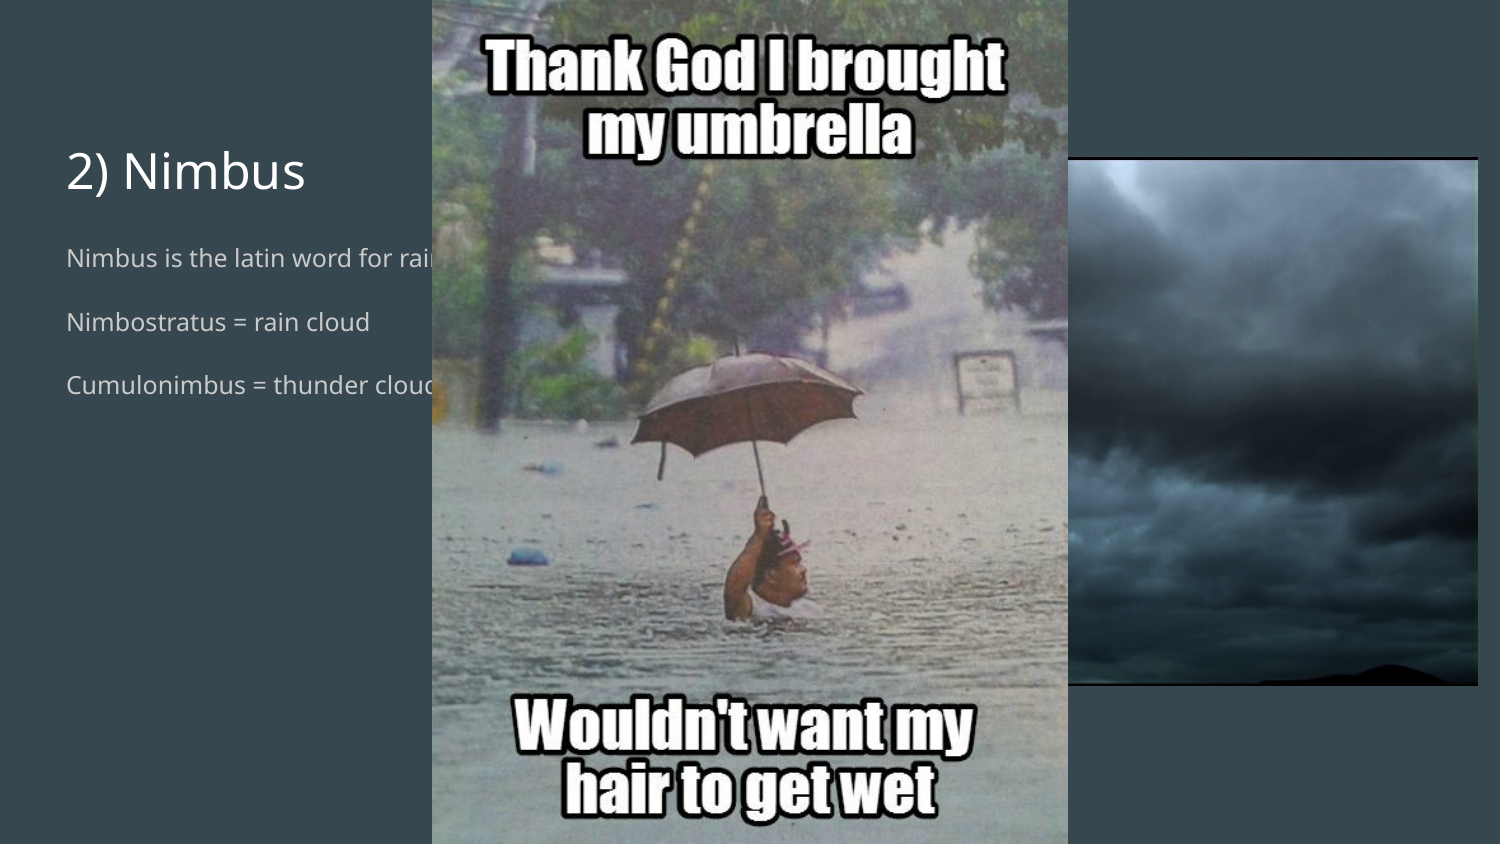

# 2) Nimbus
Nimbus is the latin word for rain.
Nimbostratus = rain cloud
Cumulonimbus = thunder cloud